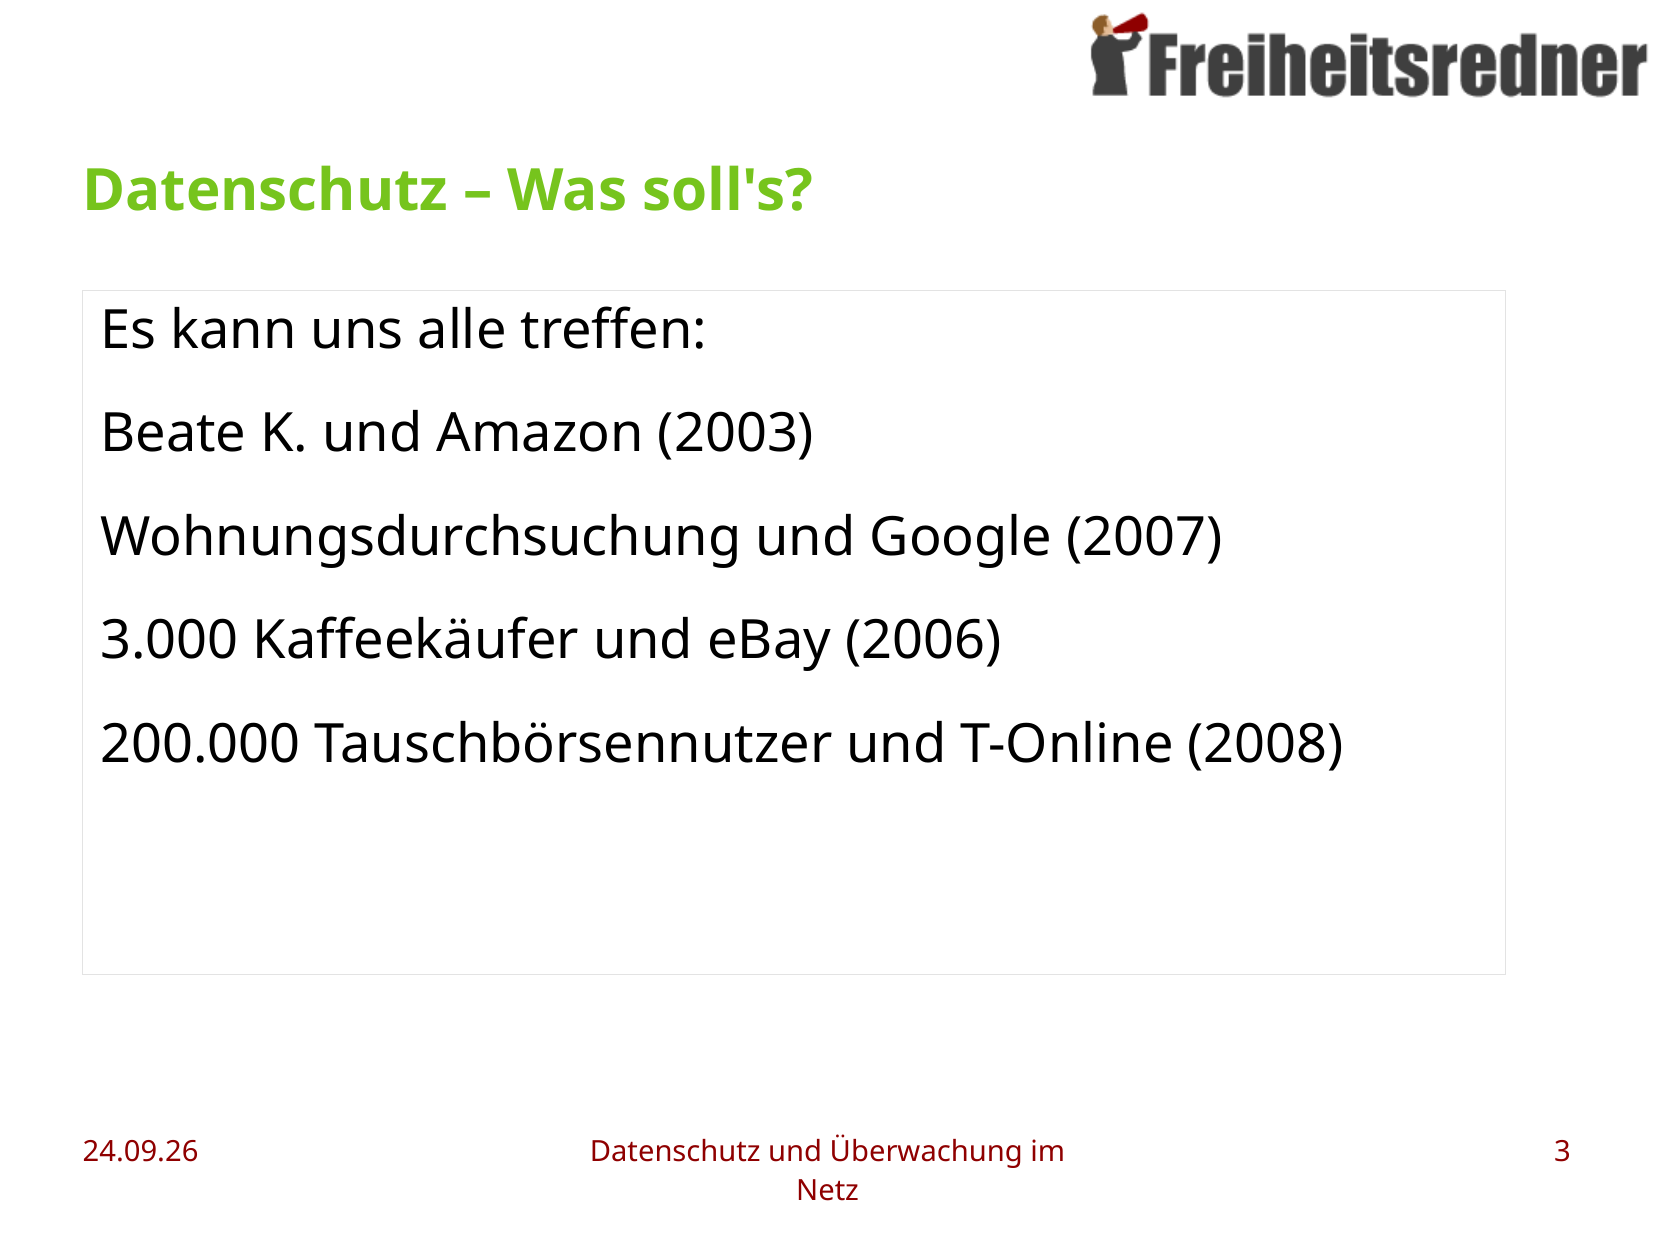

# Datenschutz – Was soll's?
Es kann uns alle treffen:
Beate K. und Amazon (2003)
Wohnungsdurchsuchung und Google (2007)
3.000 Kaffeekäufer und eBay (2006)
200.000 Tauschbörsennutzer und T-Online (2008)
Überwachungsmaßnahmen
3